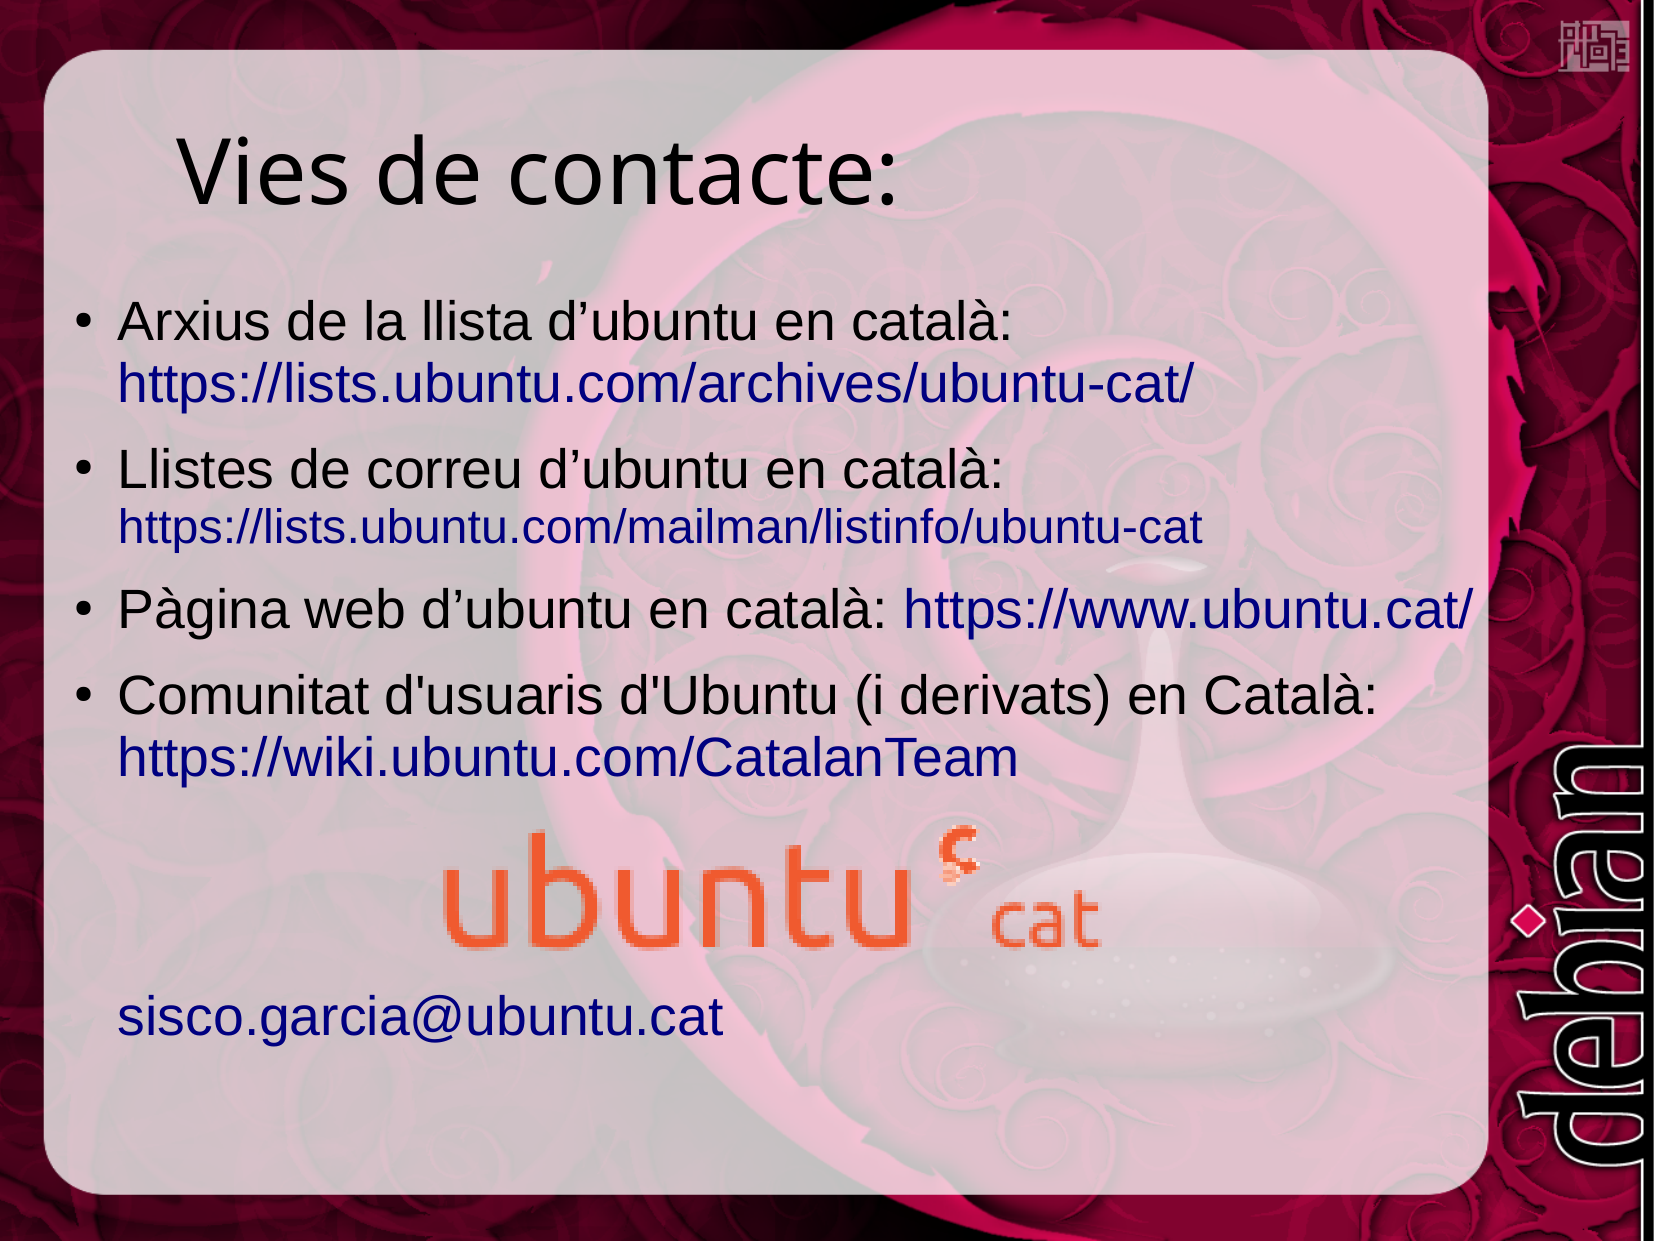

Vies de contacte:
# Arxius de la llista d’ubuntu en català: https://lists.ubuntu.com/archives/ubuntu-cat/
Llistes de correu d’ubuntu en català: https://lists.ubuntu.com/mailman/listinfo/ubuntu-cat
Pàgina web d’ubuntu en català: https://www.ubuntu.cat/
Comunitat d'usuaris d'Ubuntu (i derivats) en Català: https://wiki.ubuntu.com/CatalanTeam
sisco.garcia@ubuntu.cat